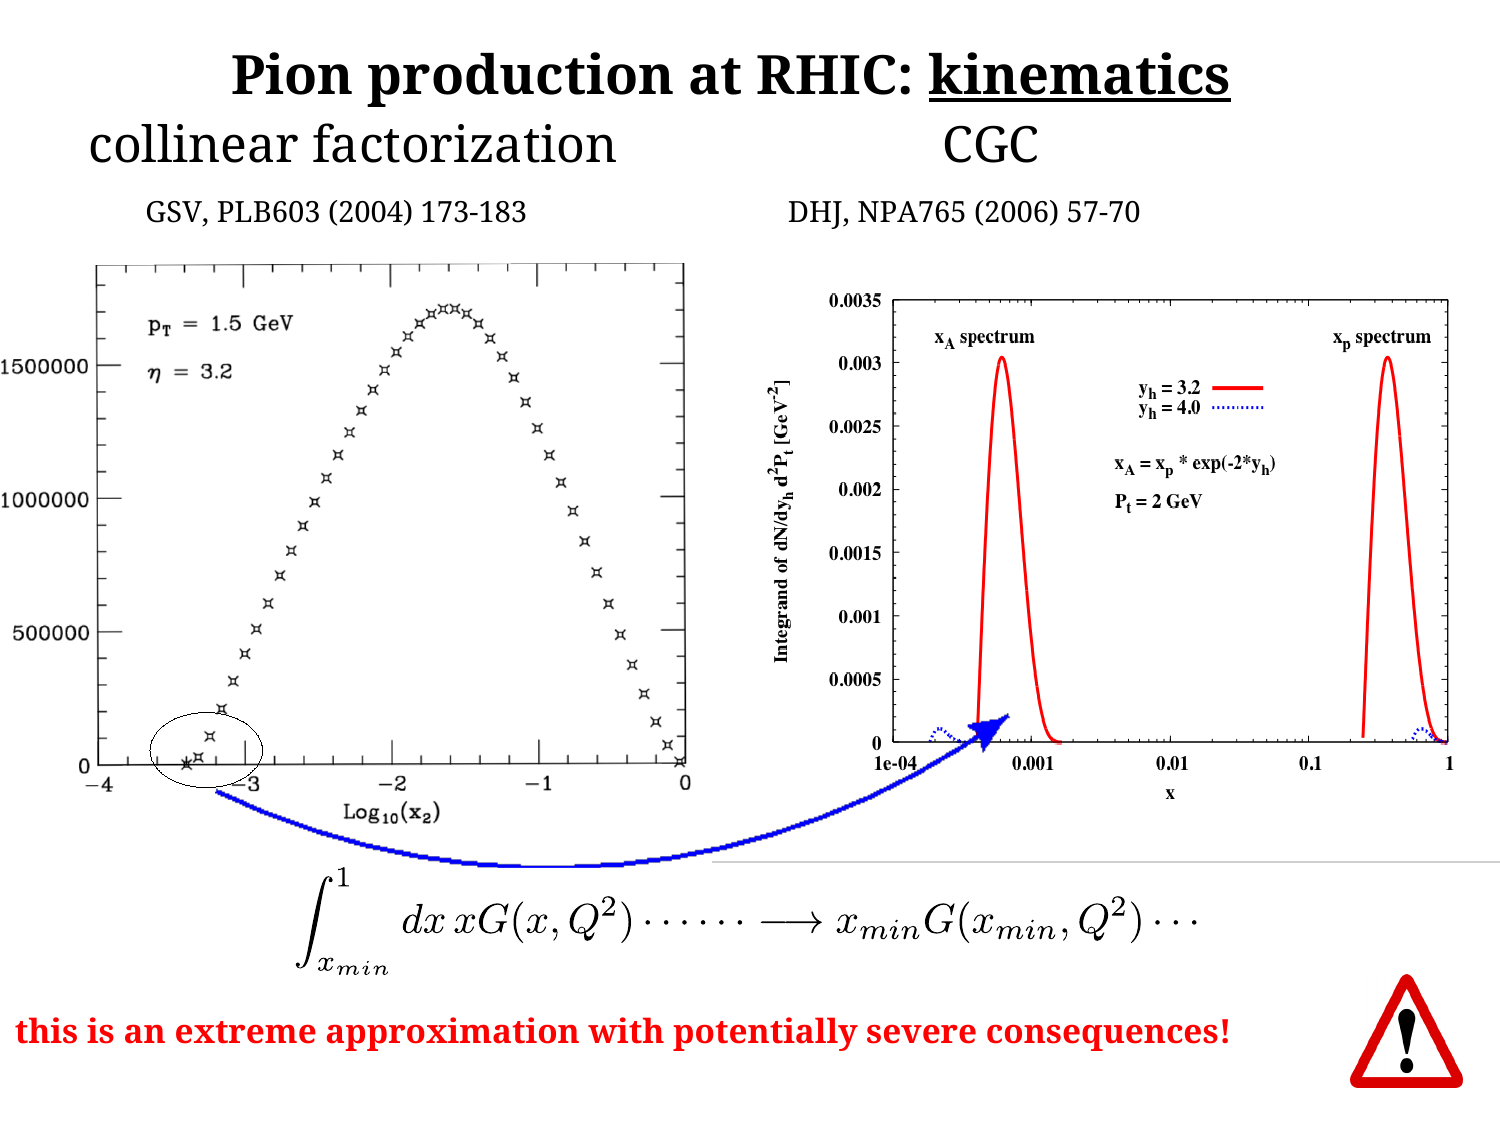

Pion production at RHIC: kinematics
 collinear factorization CGC
 GSV, PLB603 (2004) 173-183 DHJ, NPA765 (2006) 57-70
this is an extreme approximation with potentially severe consequences!